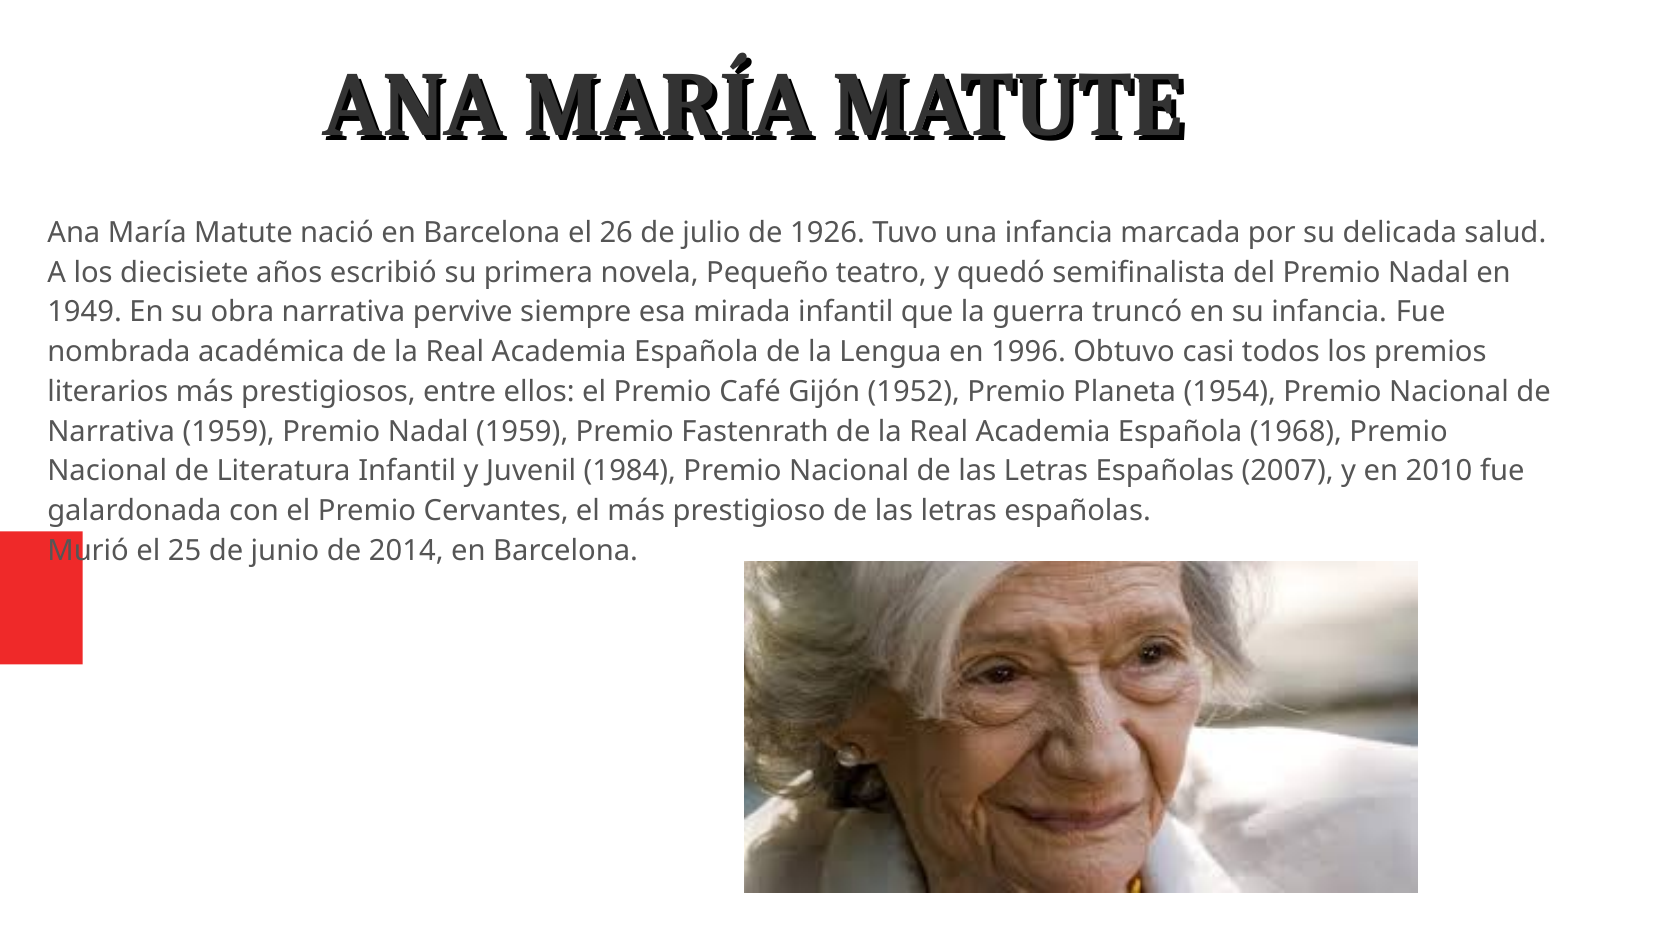

# ANA MARÍA MATUTE
Ana María Matute nació en Barcelona el 26 de julio de 1926. Tuvo una infancia marcada por su delicada salud. A los diecisiete años escribió su primera novela, Pequeño teatro, y quedó semifinalista del Premio Nadal en 1949. En su obra narrativa pervive siempre esa mirada infantil que la guerra truncó en su infancia. Fue nombrada académica de la Real Academia Española de la Lengua en 1996. Obtuvo casi todos los premios literarios más prestigiosos, entre ellos: el Premio Café Gijón (1952), Premio Planeta (1954), Premio Nacional de Narrativa (1959), Premio Nadal (1959), Premio Fastenrath de la Real Academia Española (1968), Premio Nacional de Literatura Infantil y Juvenil (1984), Premio Nacional de las Letras Españolas (2007), y en 2010 fue galardonada con el Premio Cervantes, el más prestigioso de las letras españolas. 
Murió el 25 de junio de 2014, en Barcelona.